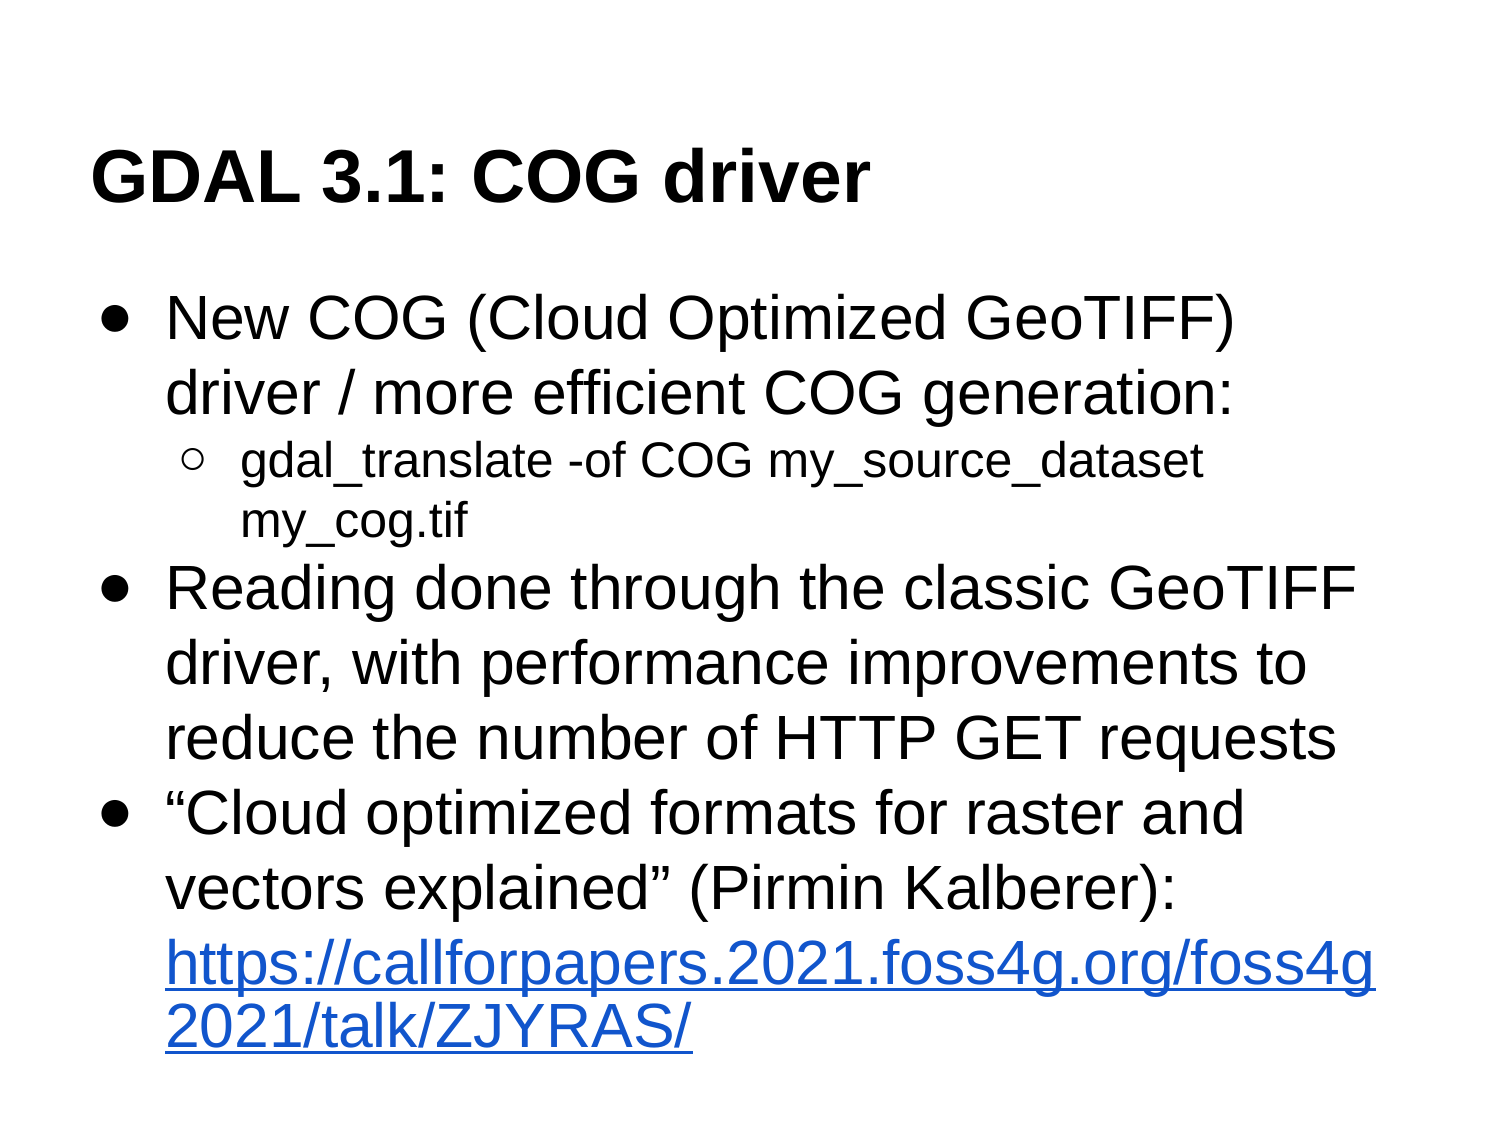

# GDAL 3.1: COG driver
New COG (Cloud Optimized GeoTIFF) driver / more efficient COG generation:
gdal_translate -of COG my_source_dataset my_cog.tif
Reading done through the classic GeoTIFF driver, with performance improvements to reduce the number of HTTP GET requests
“Cloud optimized formats for raster and vectors explained” (Pirmin Kalberer): https://callforpapers.2021.foss4g.org/foss4g2021/talk/ZJYRAS/